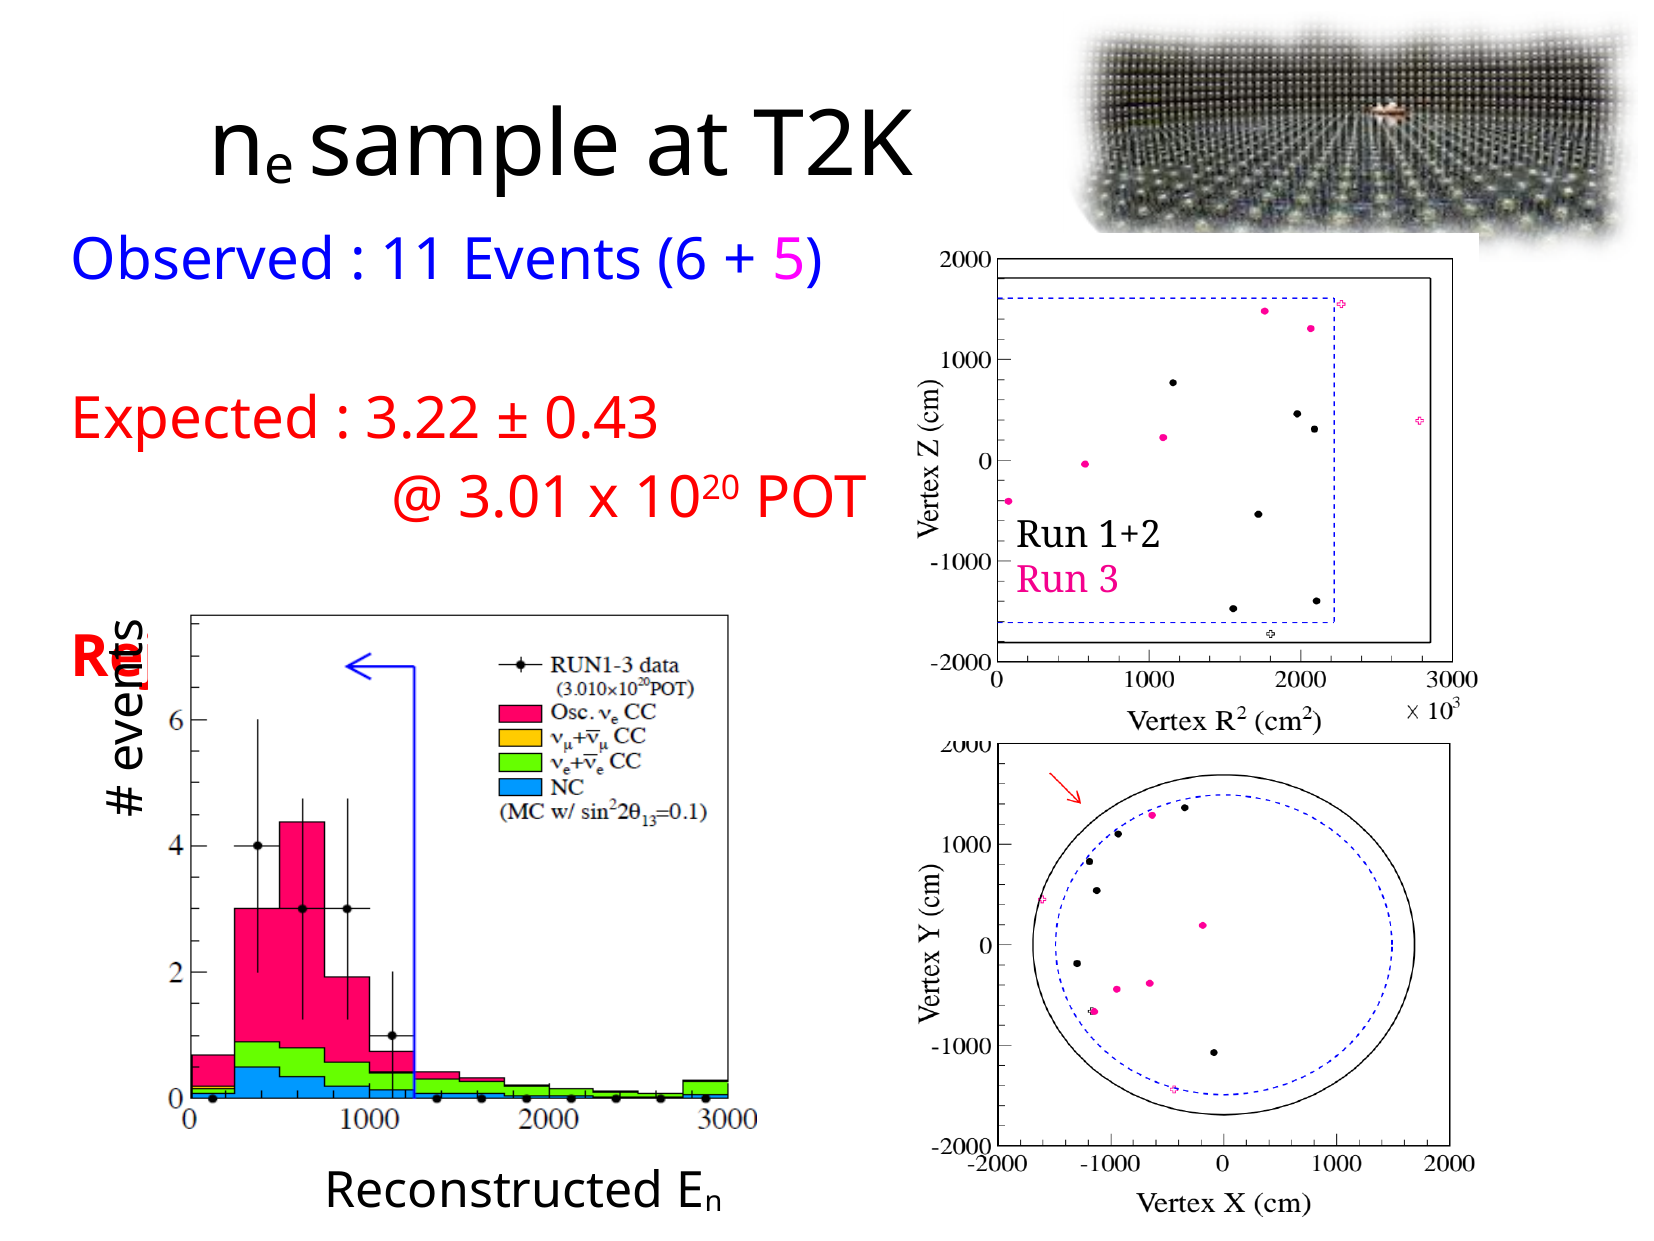

# ne sample at T2K
Observed : 11 Events (6 + 5)
Expected : 3.22 ± 0.43
 @ 3.01 x 1020 POT
Reject Ue3 = 0 at 3.2 s
Run 1+2
Run 3
# events
Reconstructed En